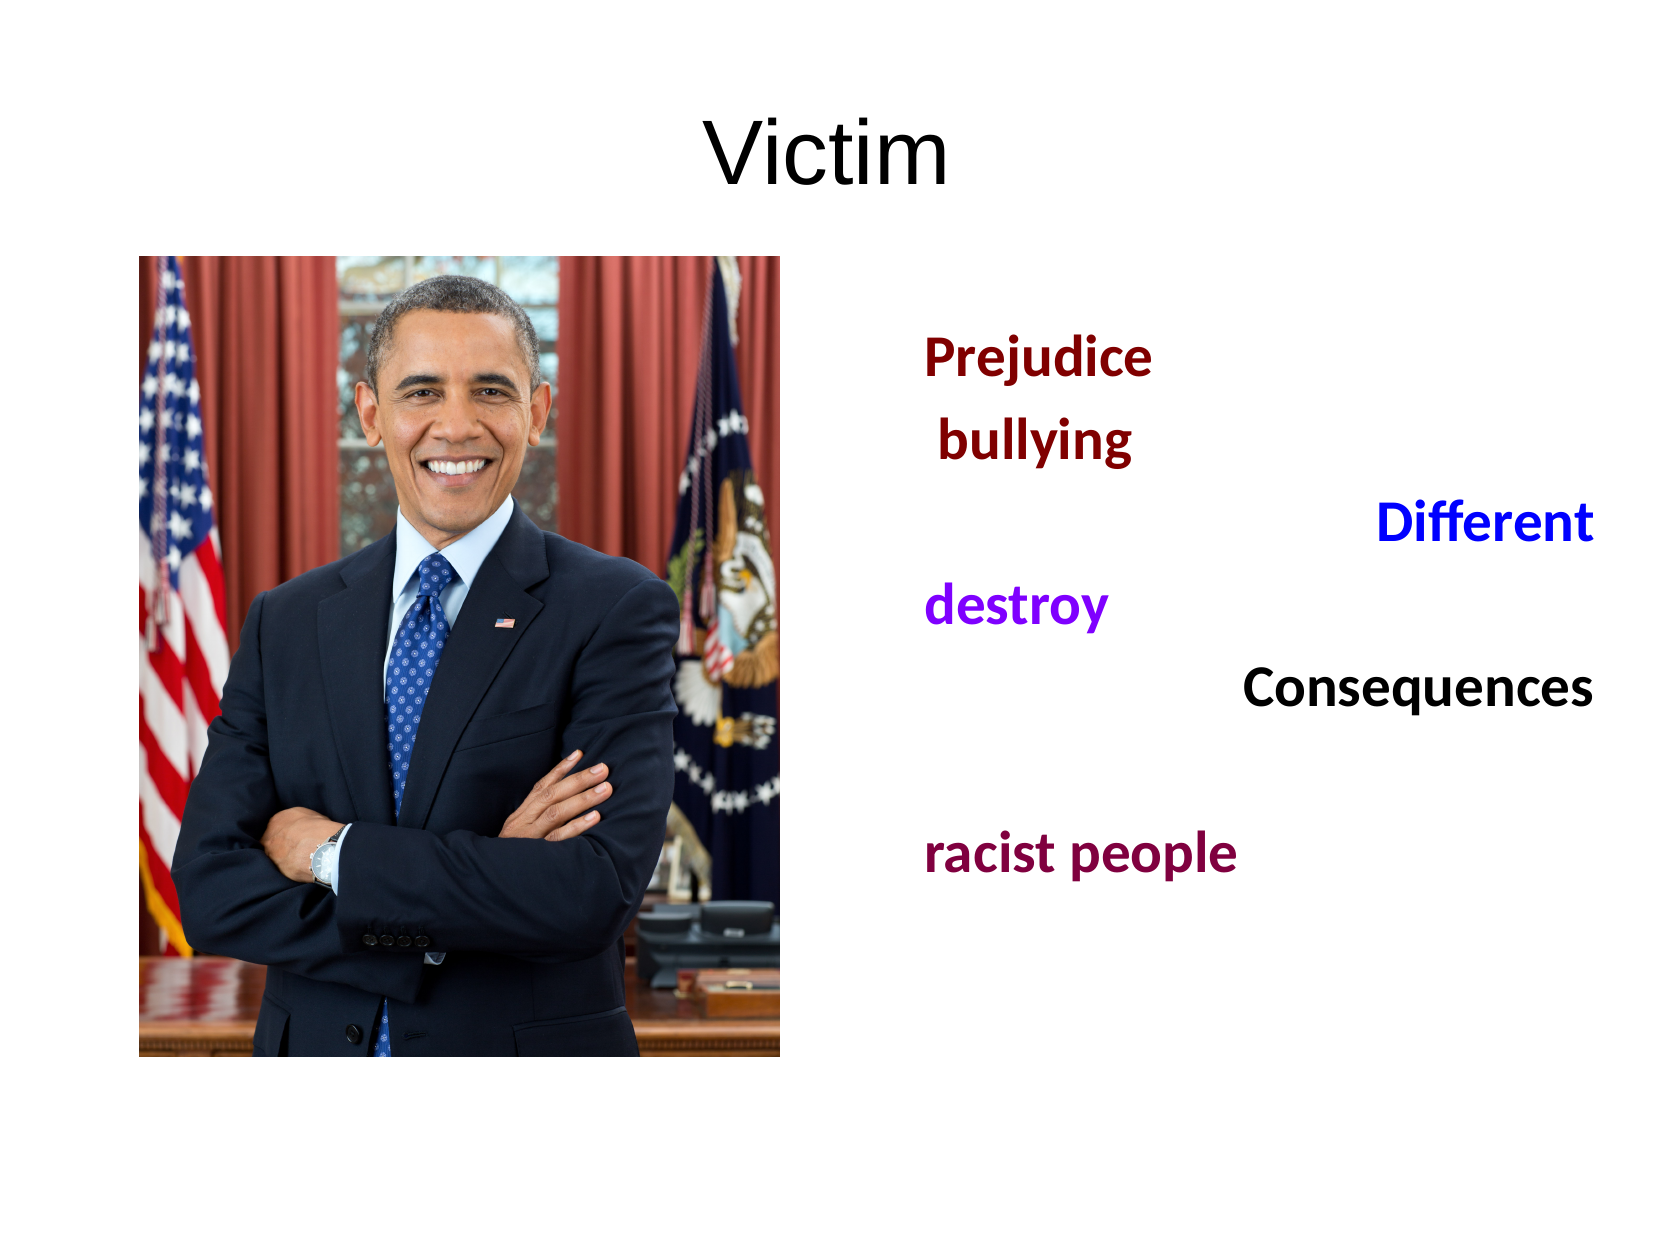

# Victim
Prejudice
 bullying
Different
destroy
Consequences
racist people